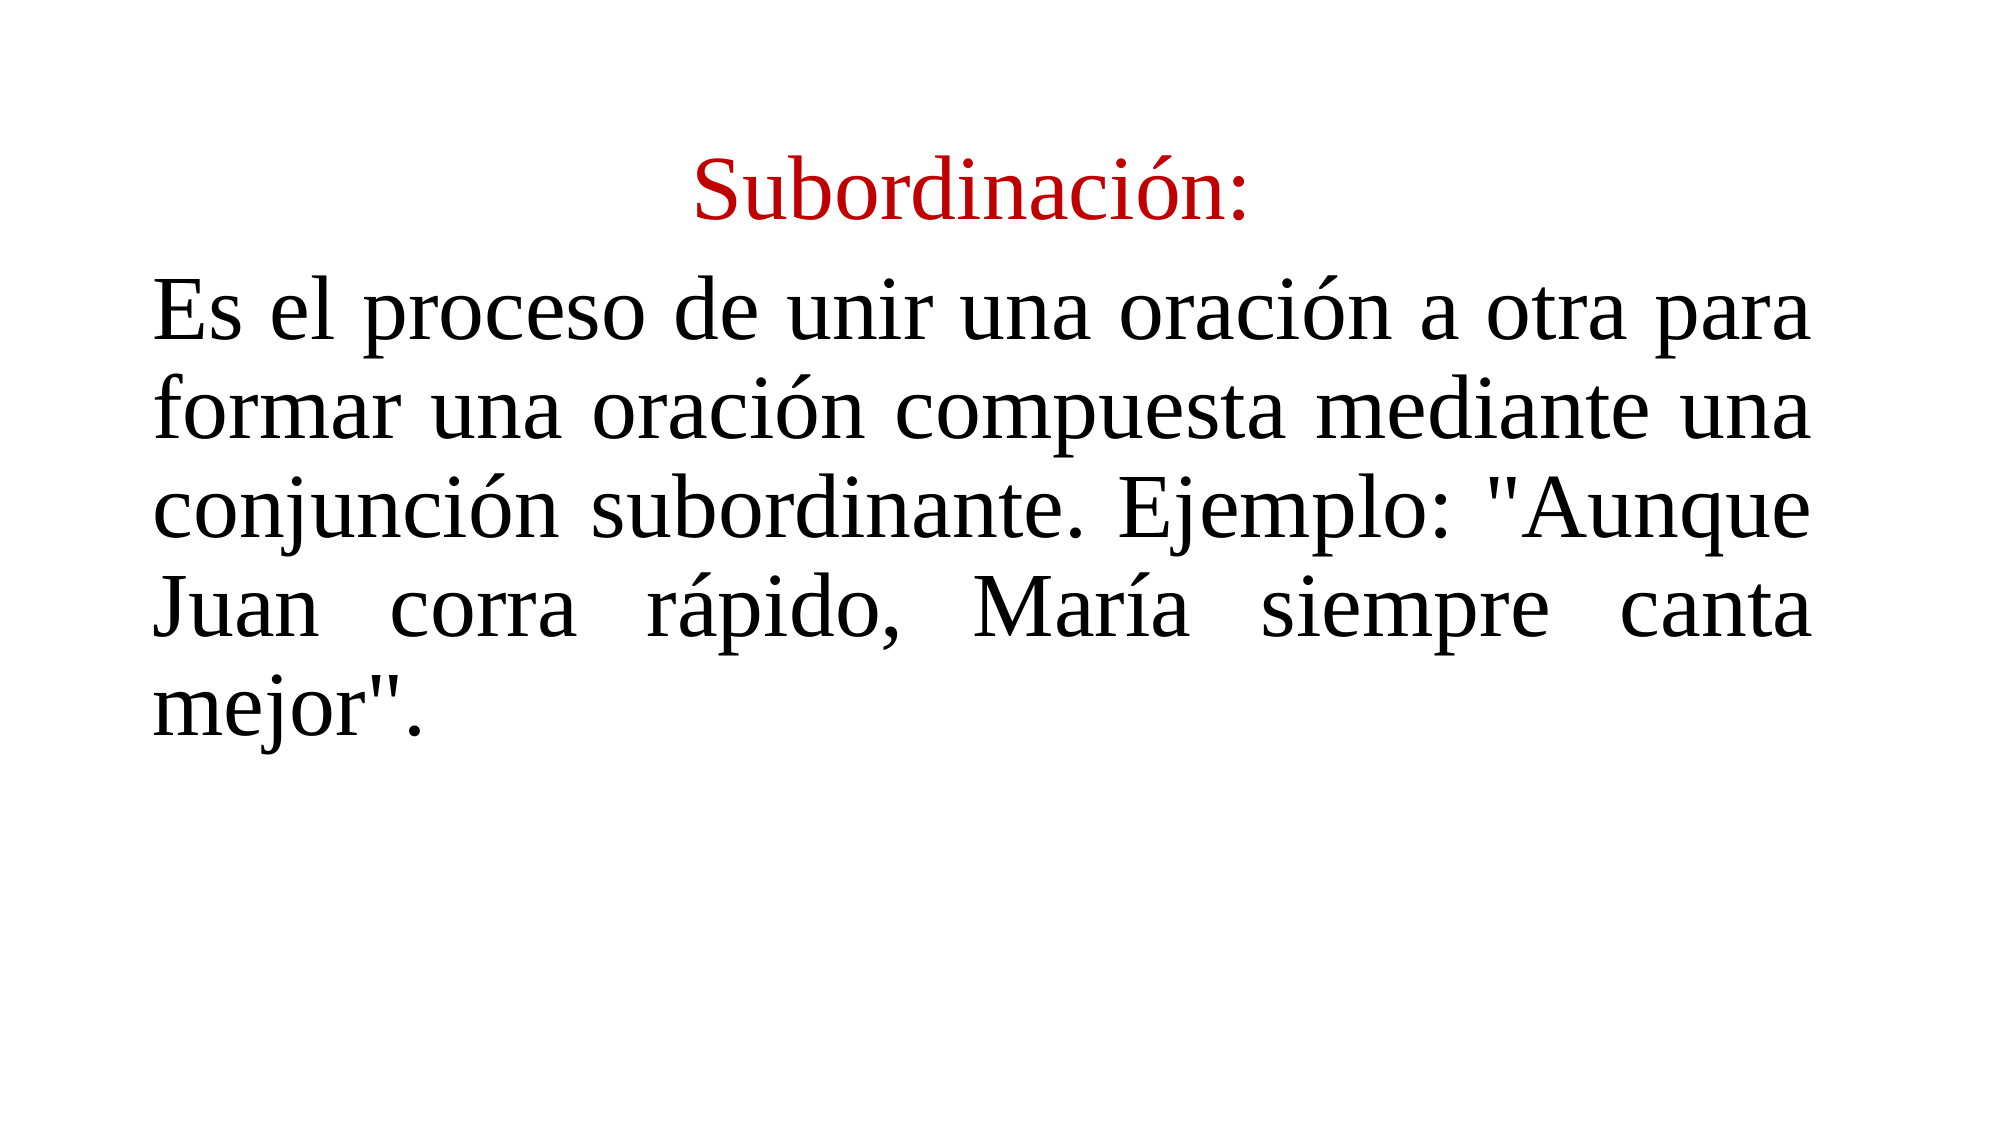

# Subordinación:
Es el proceso de unir una oración a otra para formar una oración compuesta mediante una conjunción subordinante. Ejemplo: "Aunque Juan corra rápido, María siempre canta mejor".